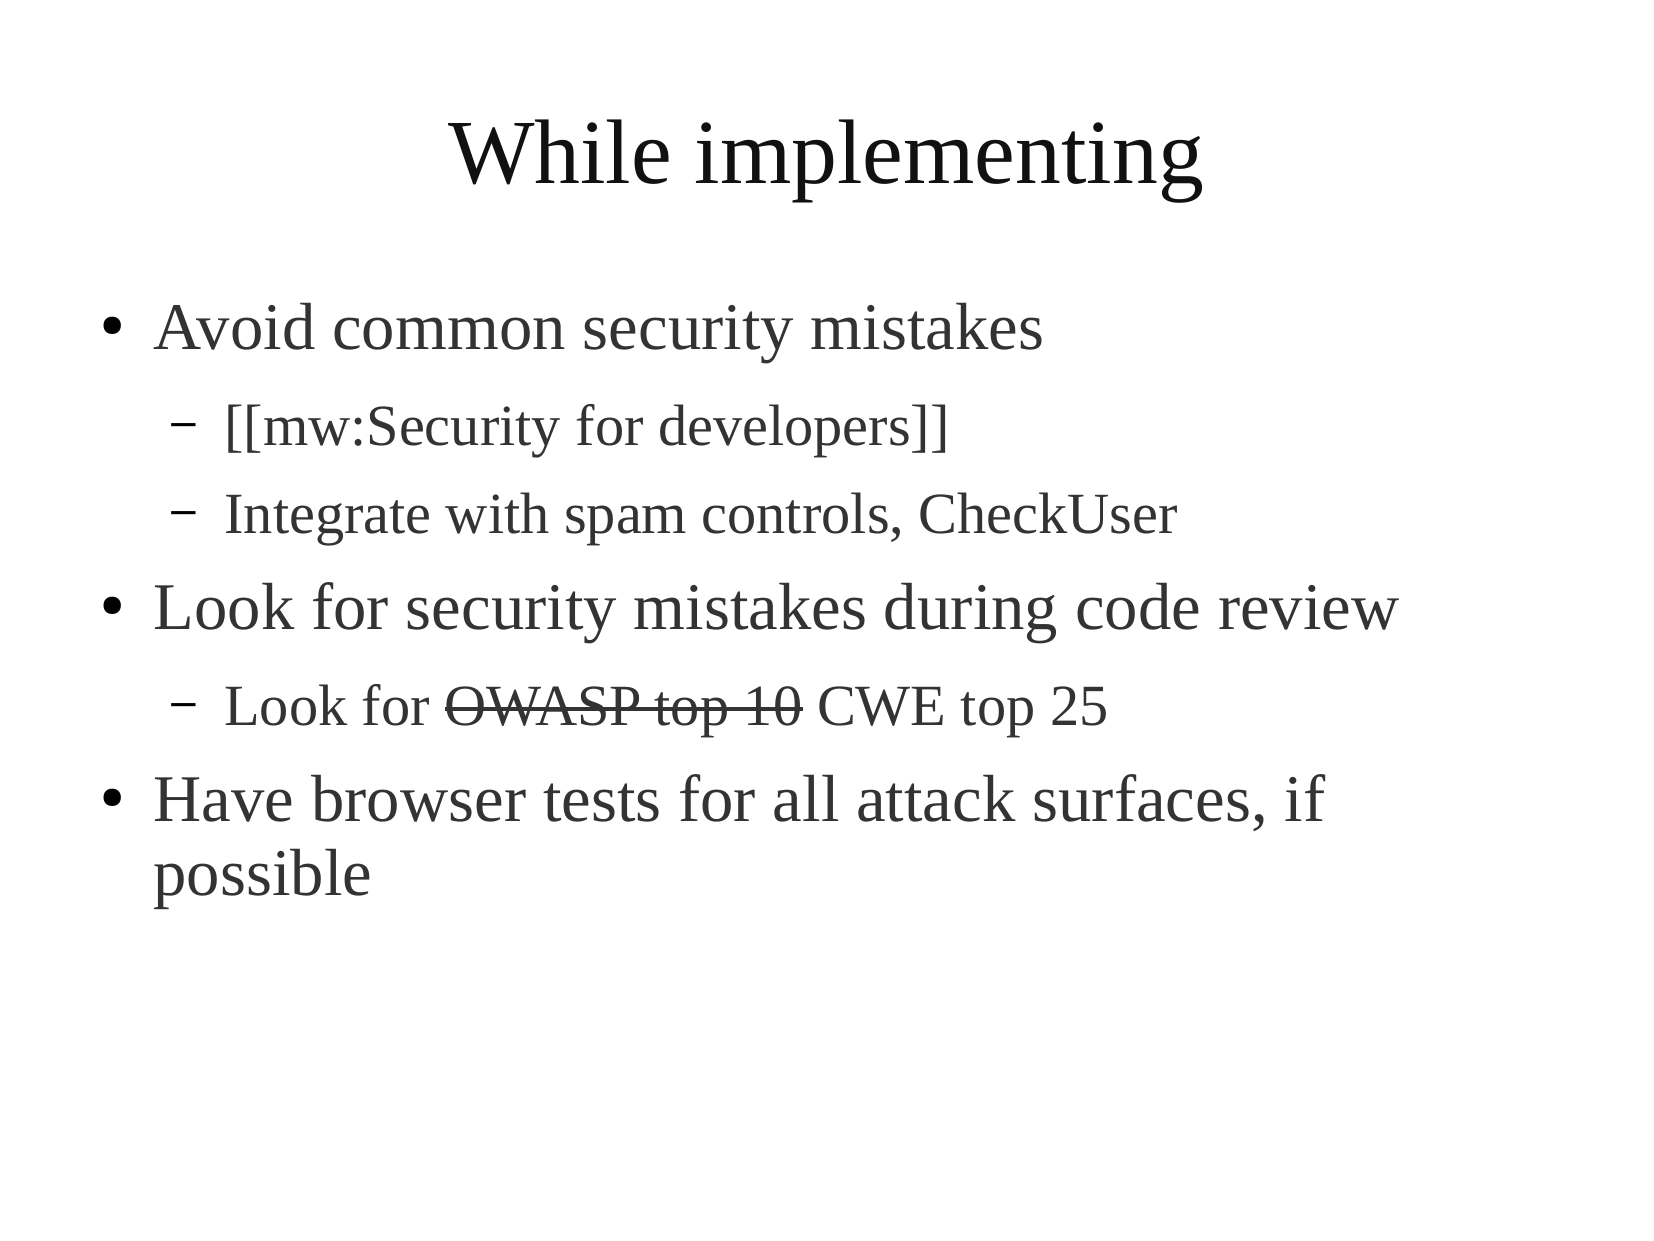

# While implementing
Avoid common security mistakes
[[mw:Security for developers]]
Integrate with spam controls, CheckUser
Look for security mistakes during code review
Look for OWASP top 10 CWE top 25
Have browser tests for all attack surfaces, if possible